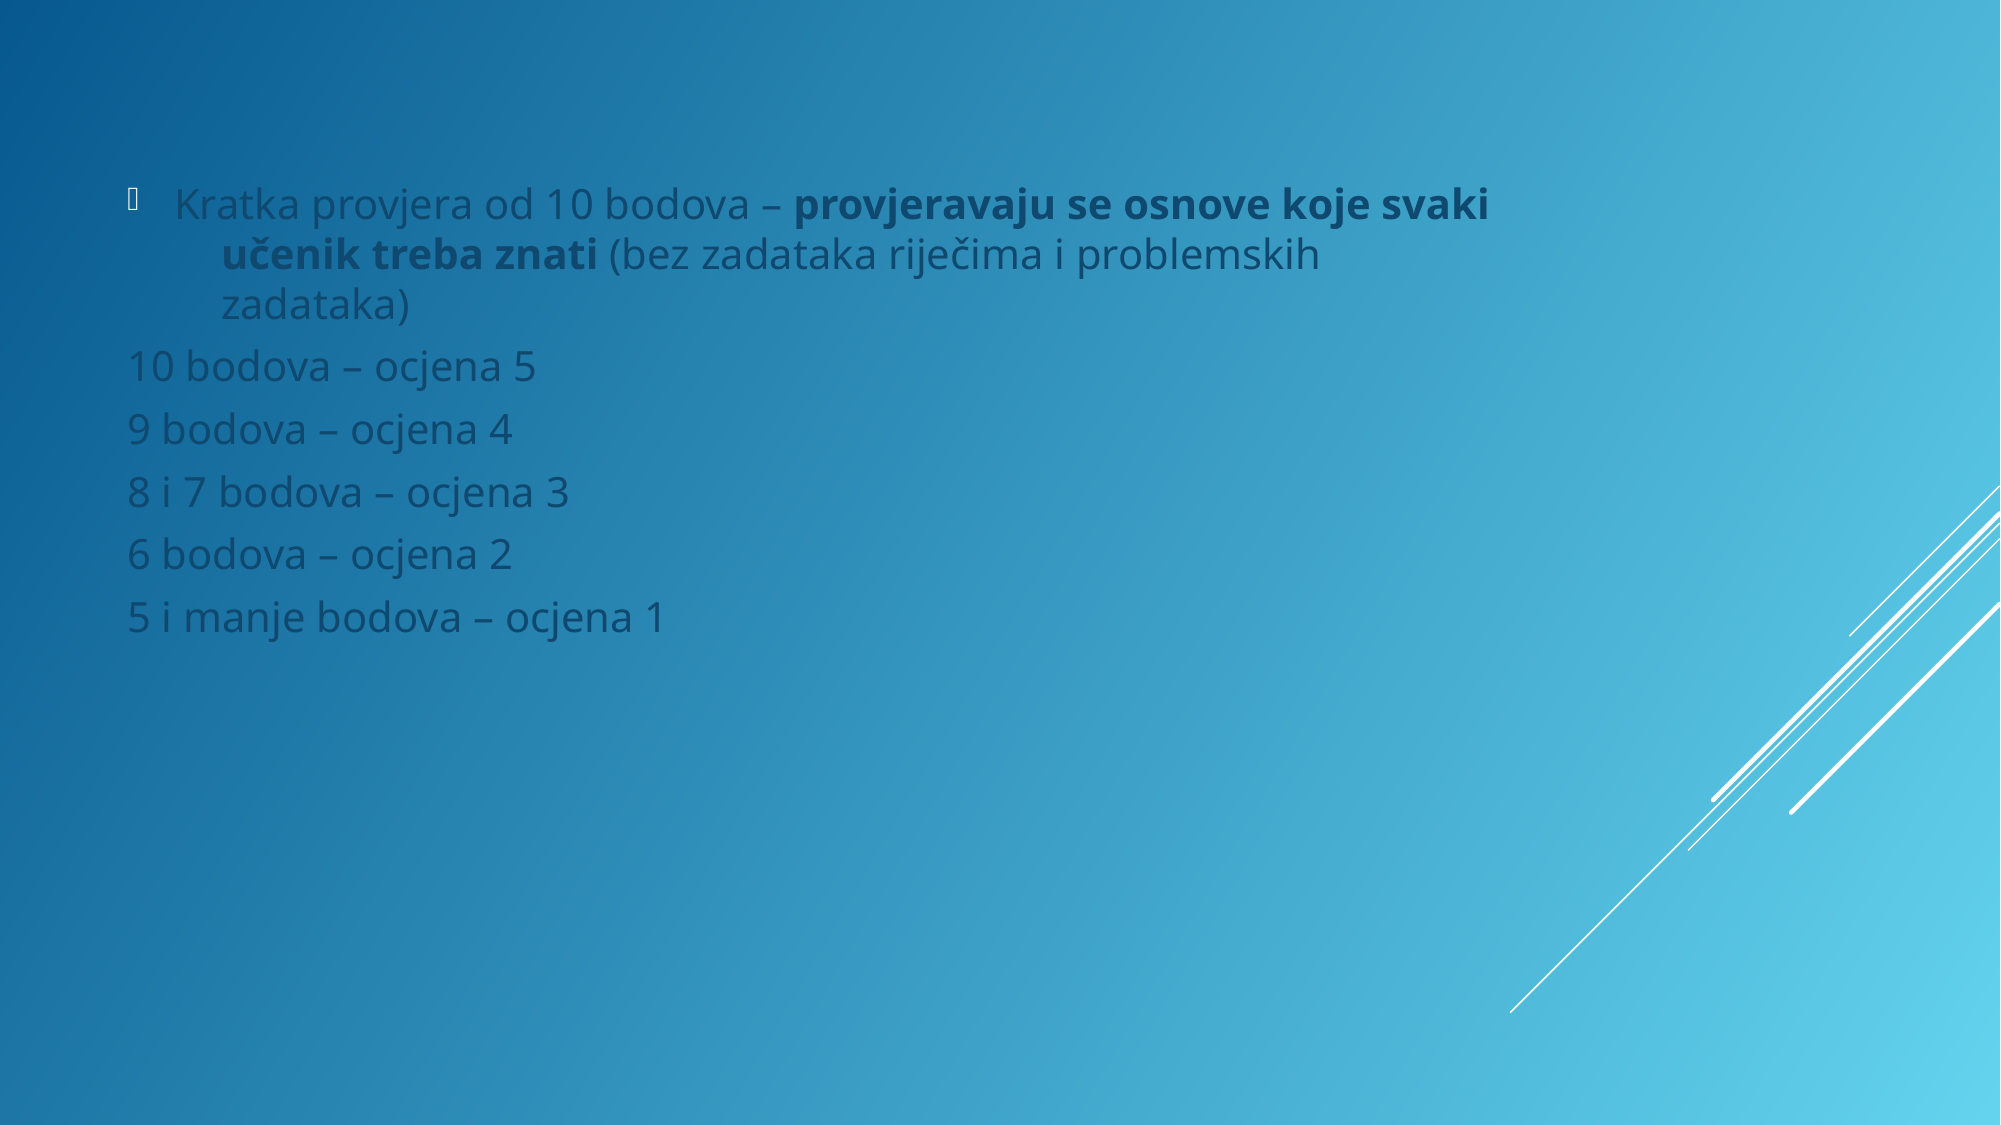

Kratka provjera od 10 bodova – provjeravaju se osnove koje svaki učenik treba znati (bez zadataka riječima i problemskih zadataka)
10 bodova – ocjena 5
9 bodova – ocjena 4
8 i 7 bodova – ocjena 3
6 bodova – ocjena 2
5 i manje bodova – ocjena 1
#